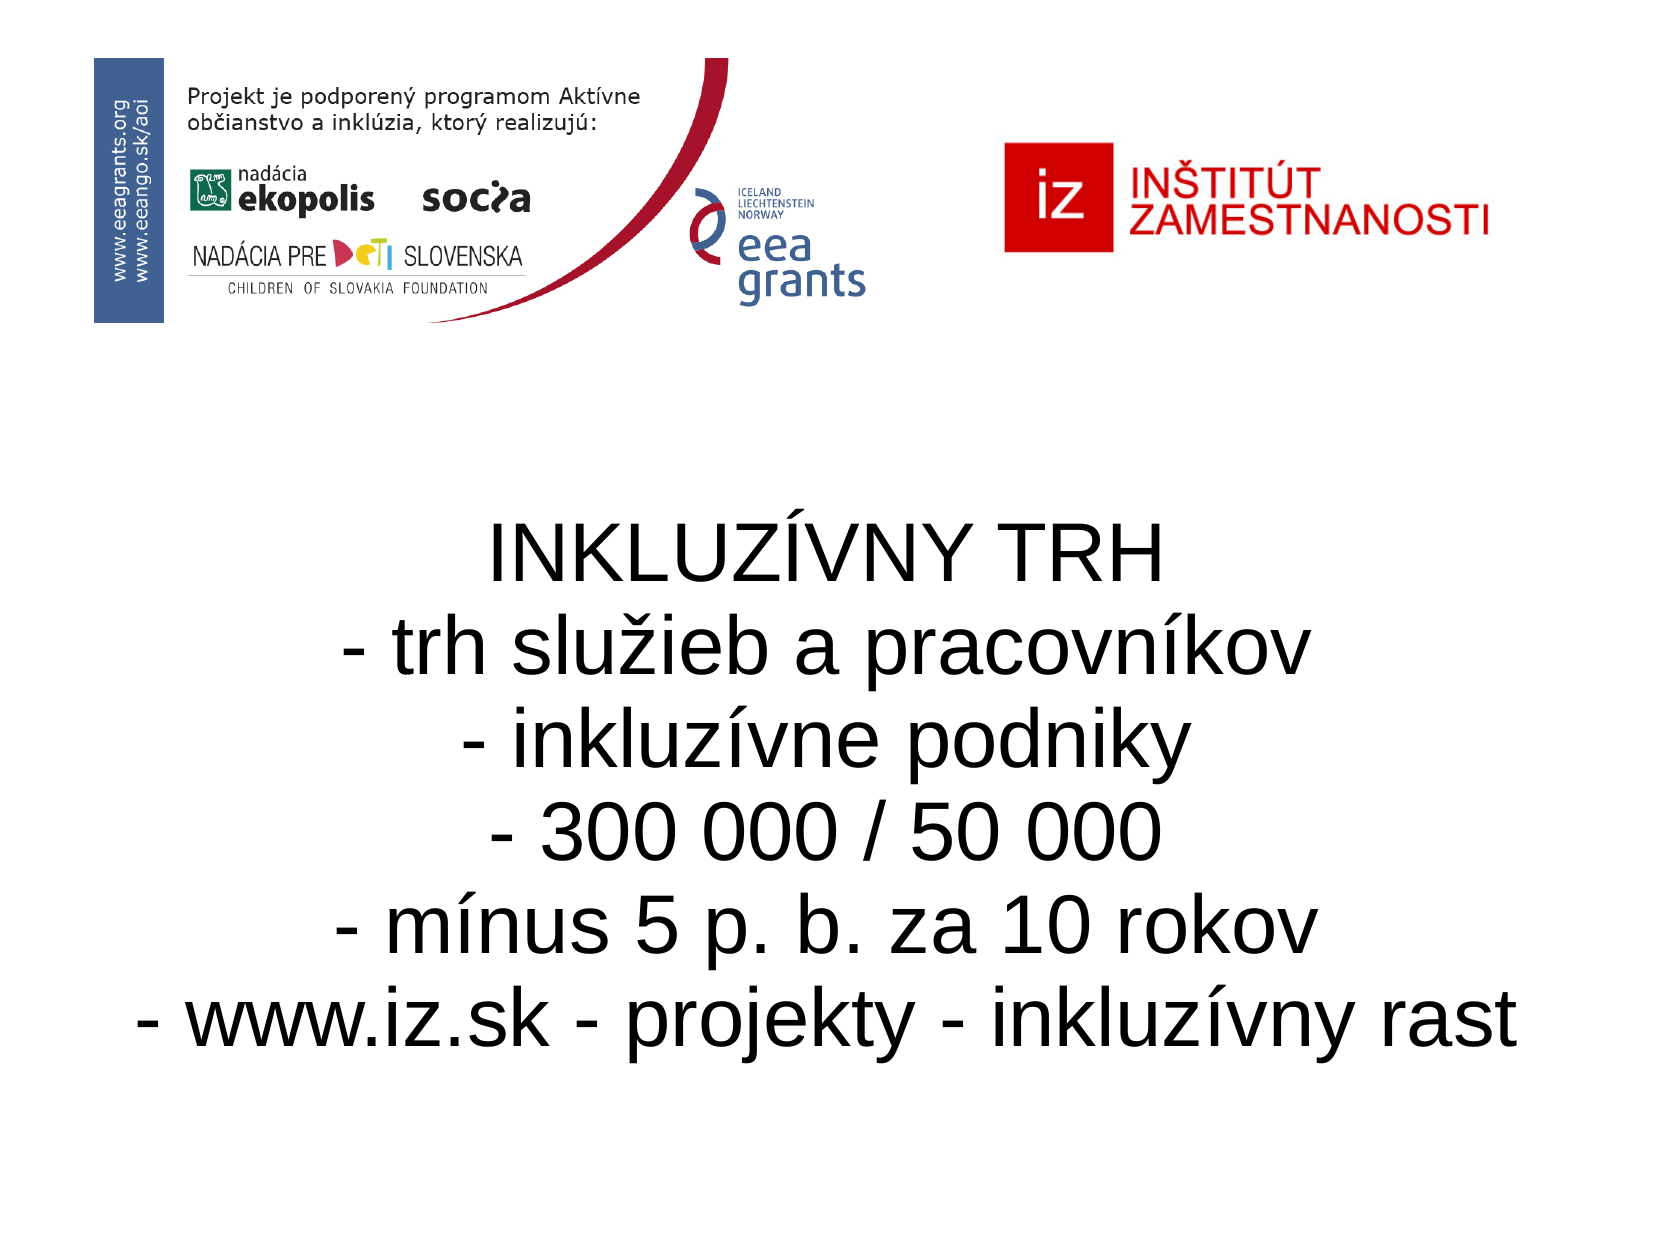

# INKLUZÍVNY TRH
- trh služieb a pracovníkov
- inkluzívne podniky
- 300 000 / 50 000
- mínus 5 p. b. za 10 rokov
- www.iz.sk - projekty - inkluzívny rast